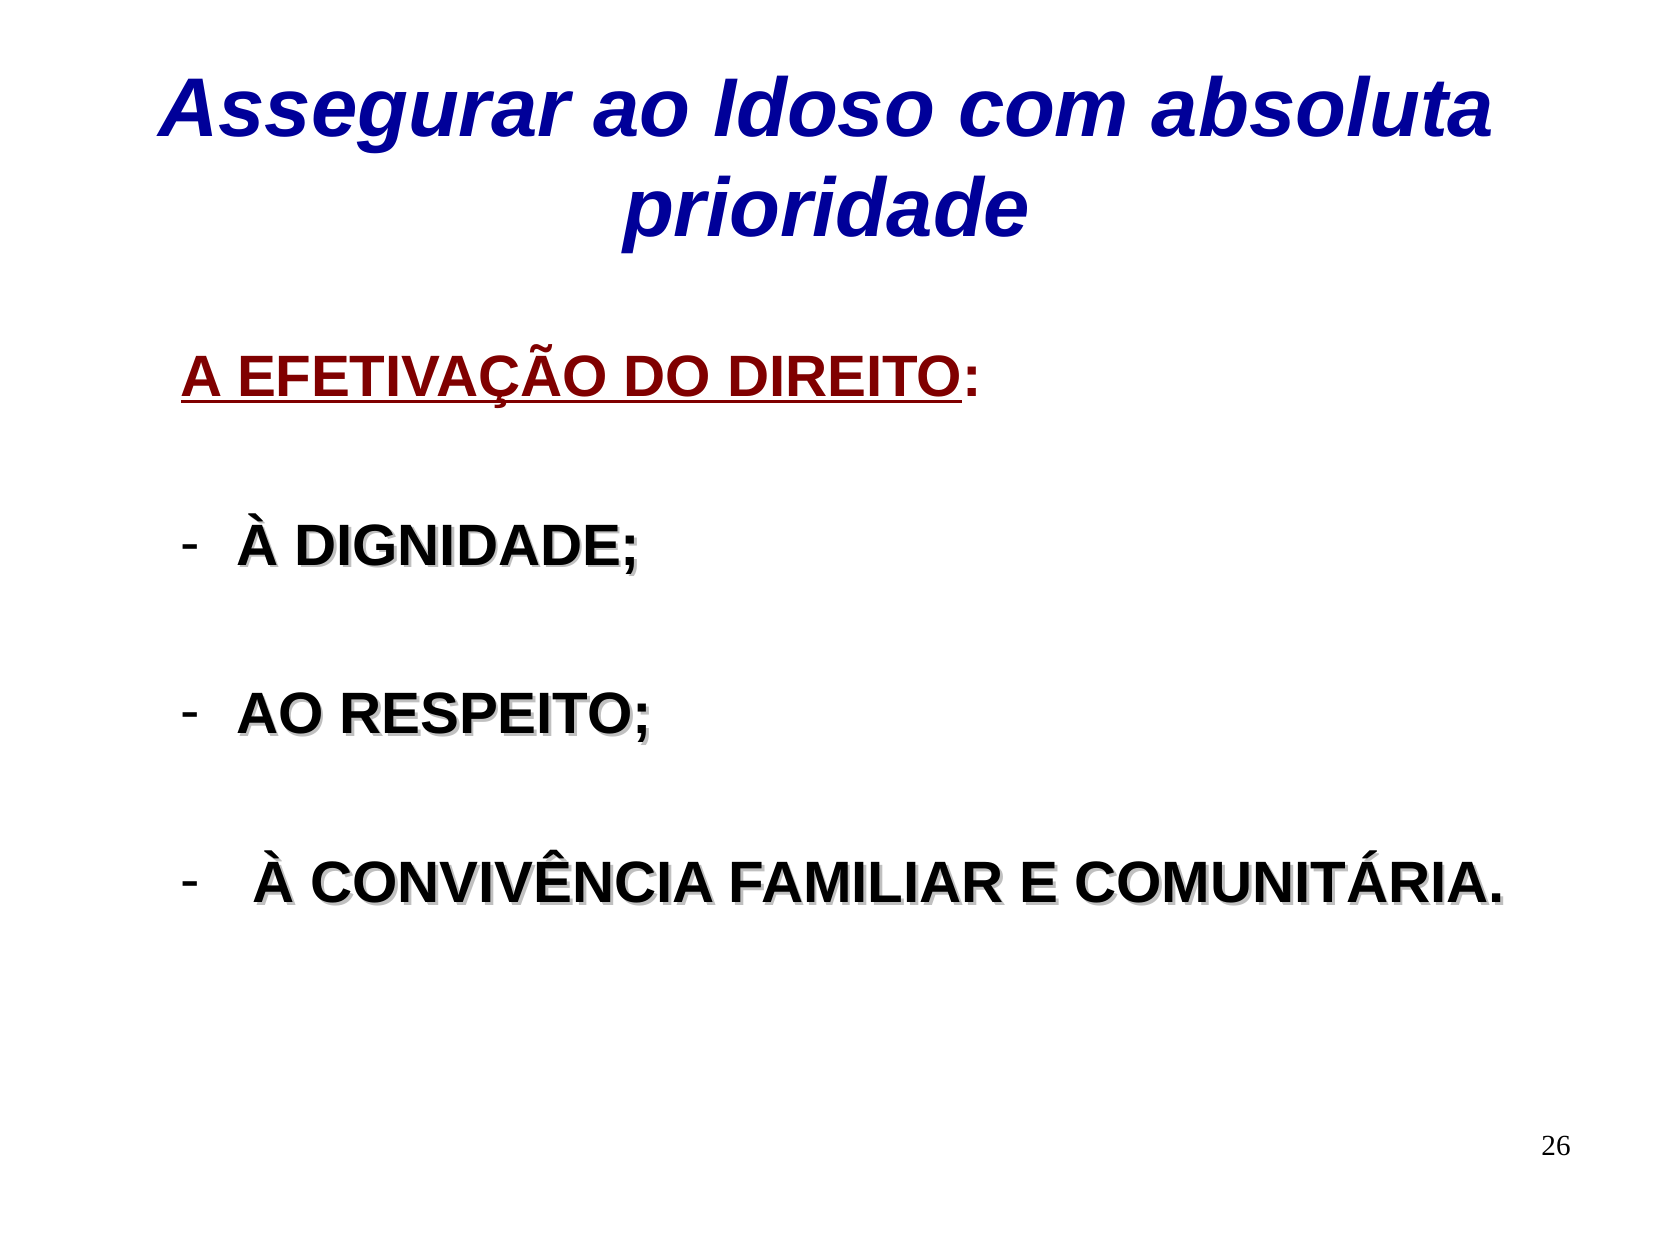

# Assegurar ao Idoso com absoluta prioridade
A EFETIVAÇÃO DO DIREITO:
À DIGNIDADE;
AO RESPEITO;
 À CONVIVÊNCIA FAMILIAR E COMUNITÁRIA.
26